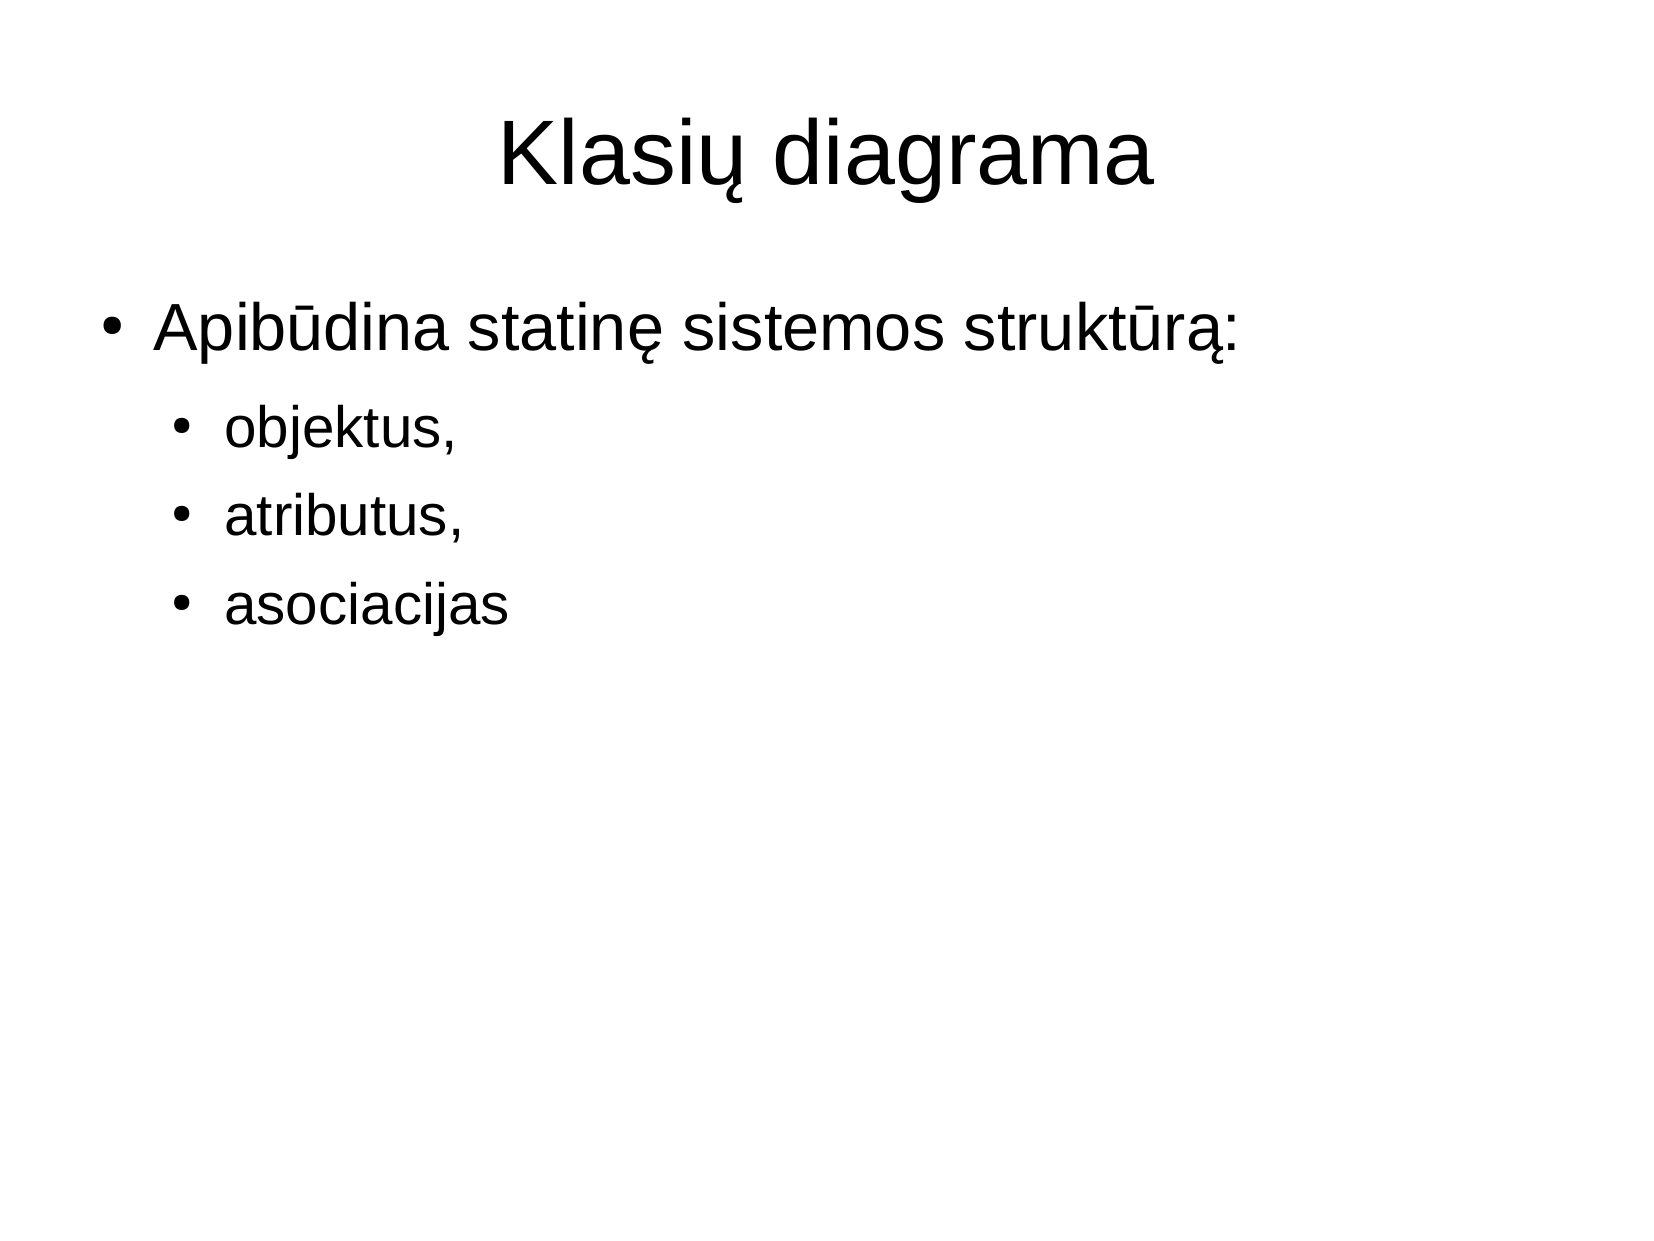

# Klasių diagrama
Apibūdina statinę sistemos struktūrą:
objektus,
atributus,
asociacijas